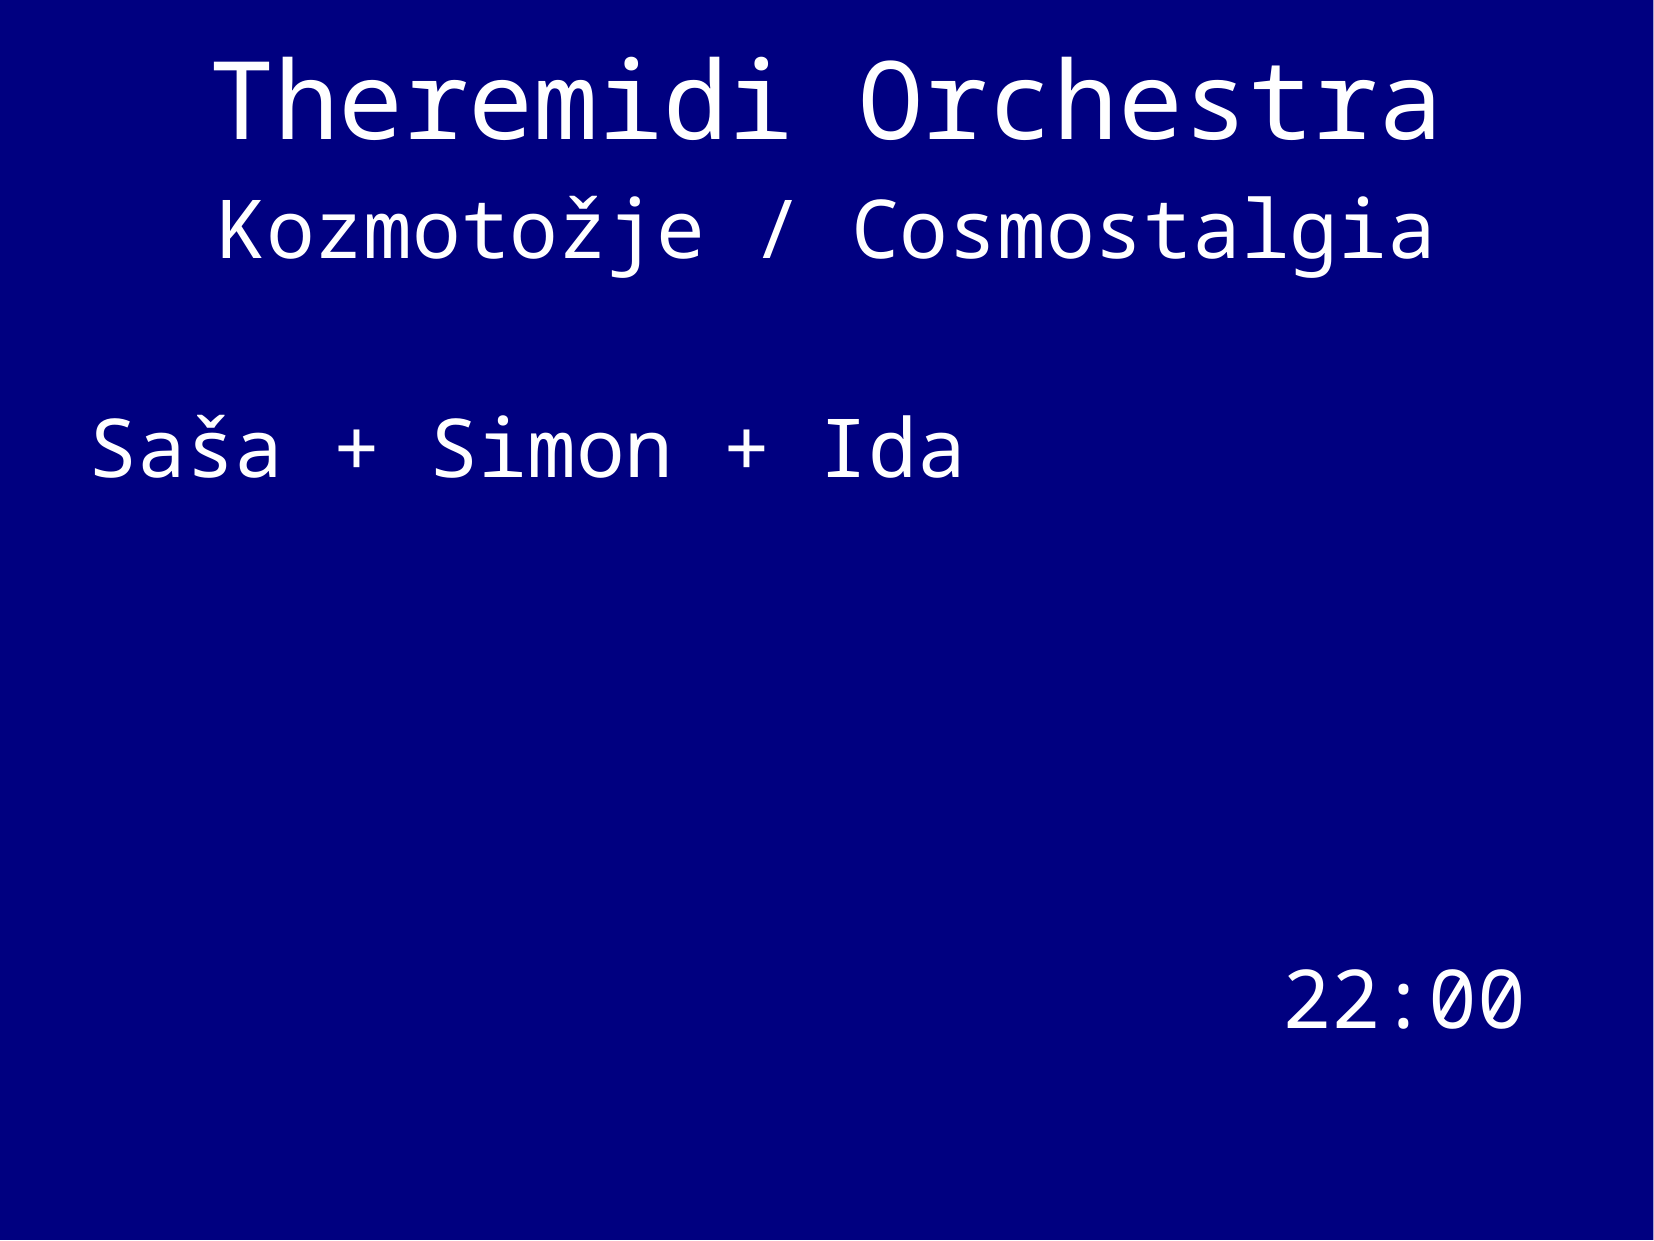

# Theremidi Orchestra Kozmotožje / Cosmostalgia
Saša + Simon + Ida
22:00